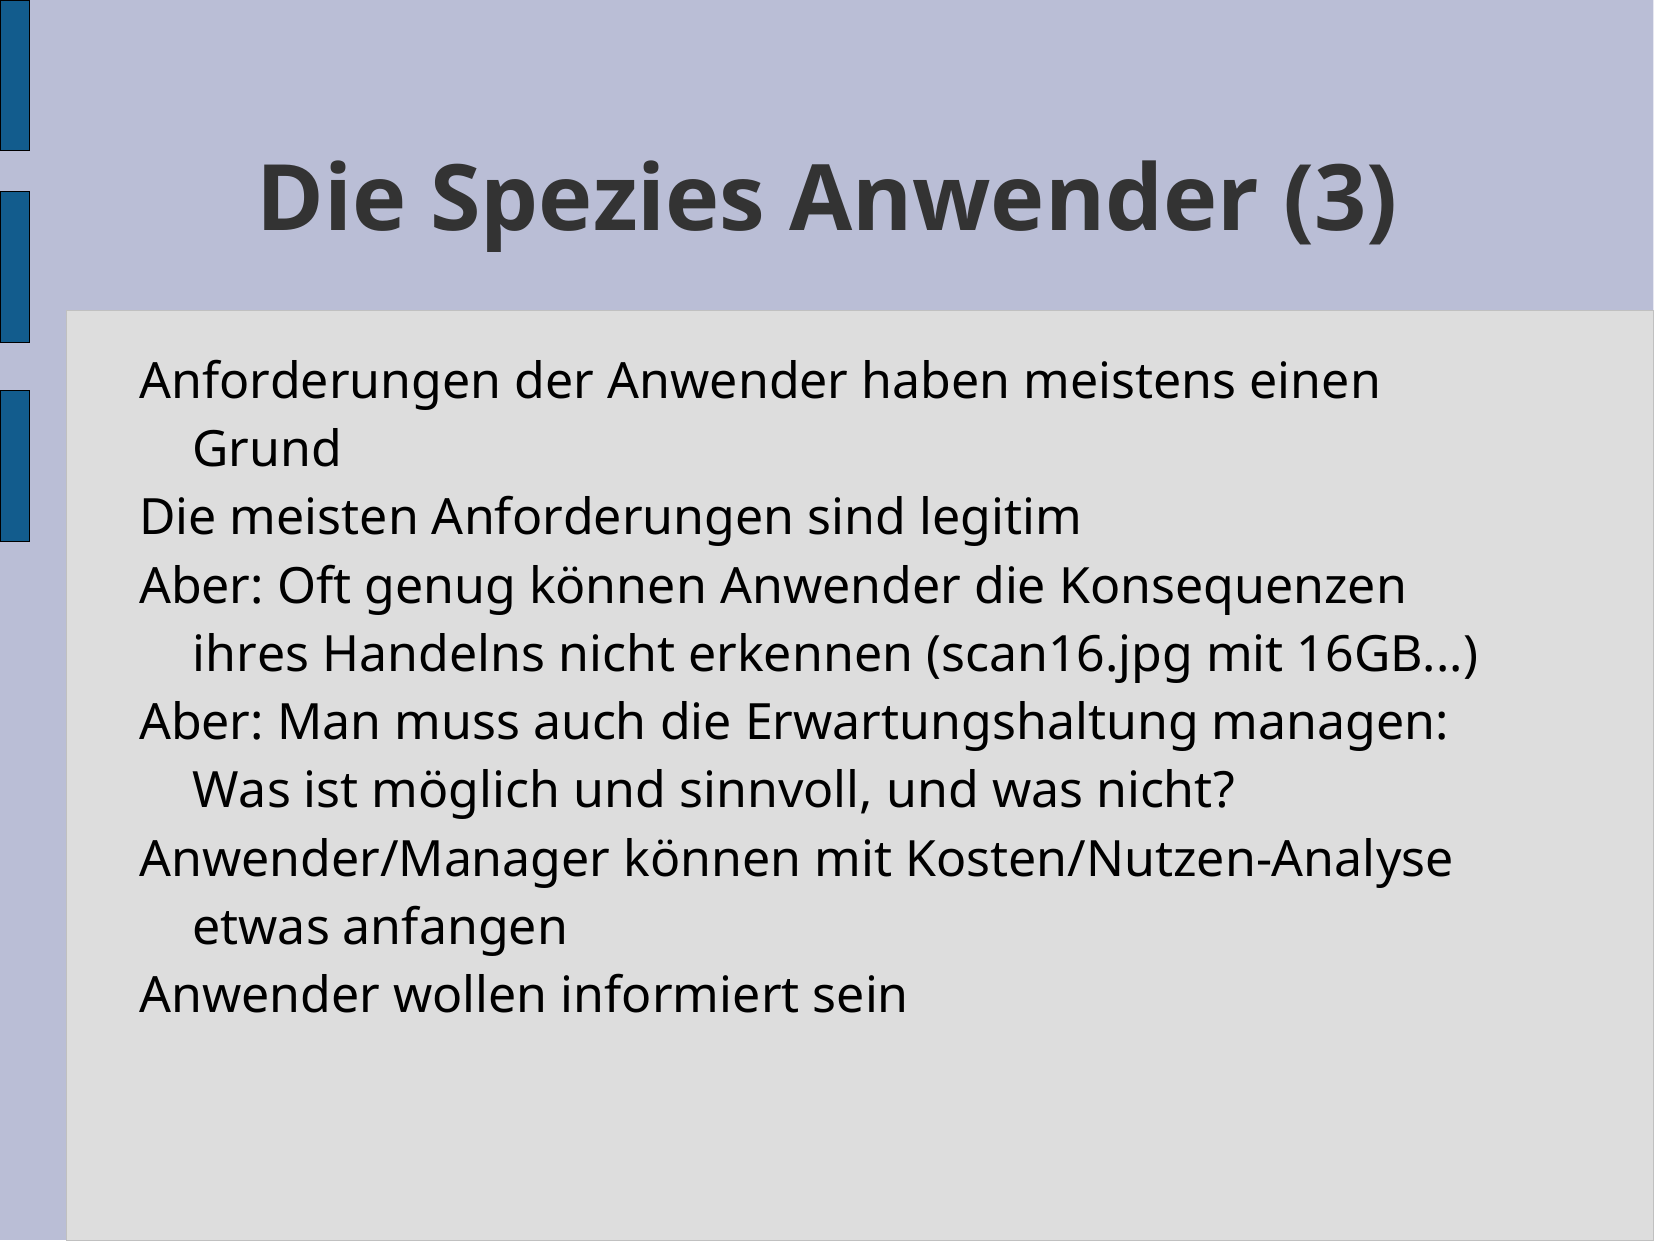

# Die Spezies Anwender (3)
Anforderungen der Anwender haben meistens einen Grund
Die meisten Anforderungen sind legitim
Aber: Oft genug können Anwender die Konsequenzen ihres Handelns nicht erkennen (scan16.jpg mit 16GB...)
Aber: Man muss auch die Erwartungshaltung managen: Was ist möglich und sinnvoll, und was nicht?
Anwender/Manager können mit Kosten/Nutzen-Analyse etwas anfangen
Anwender wollen informiert sein